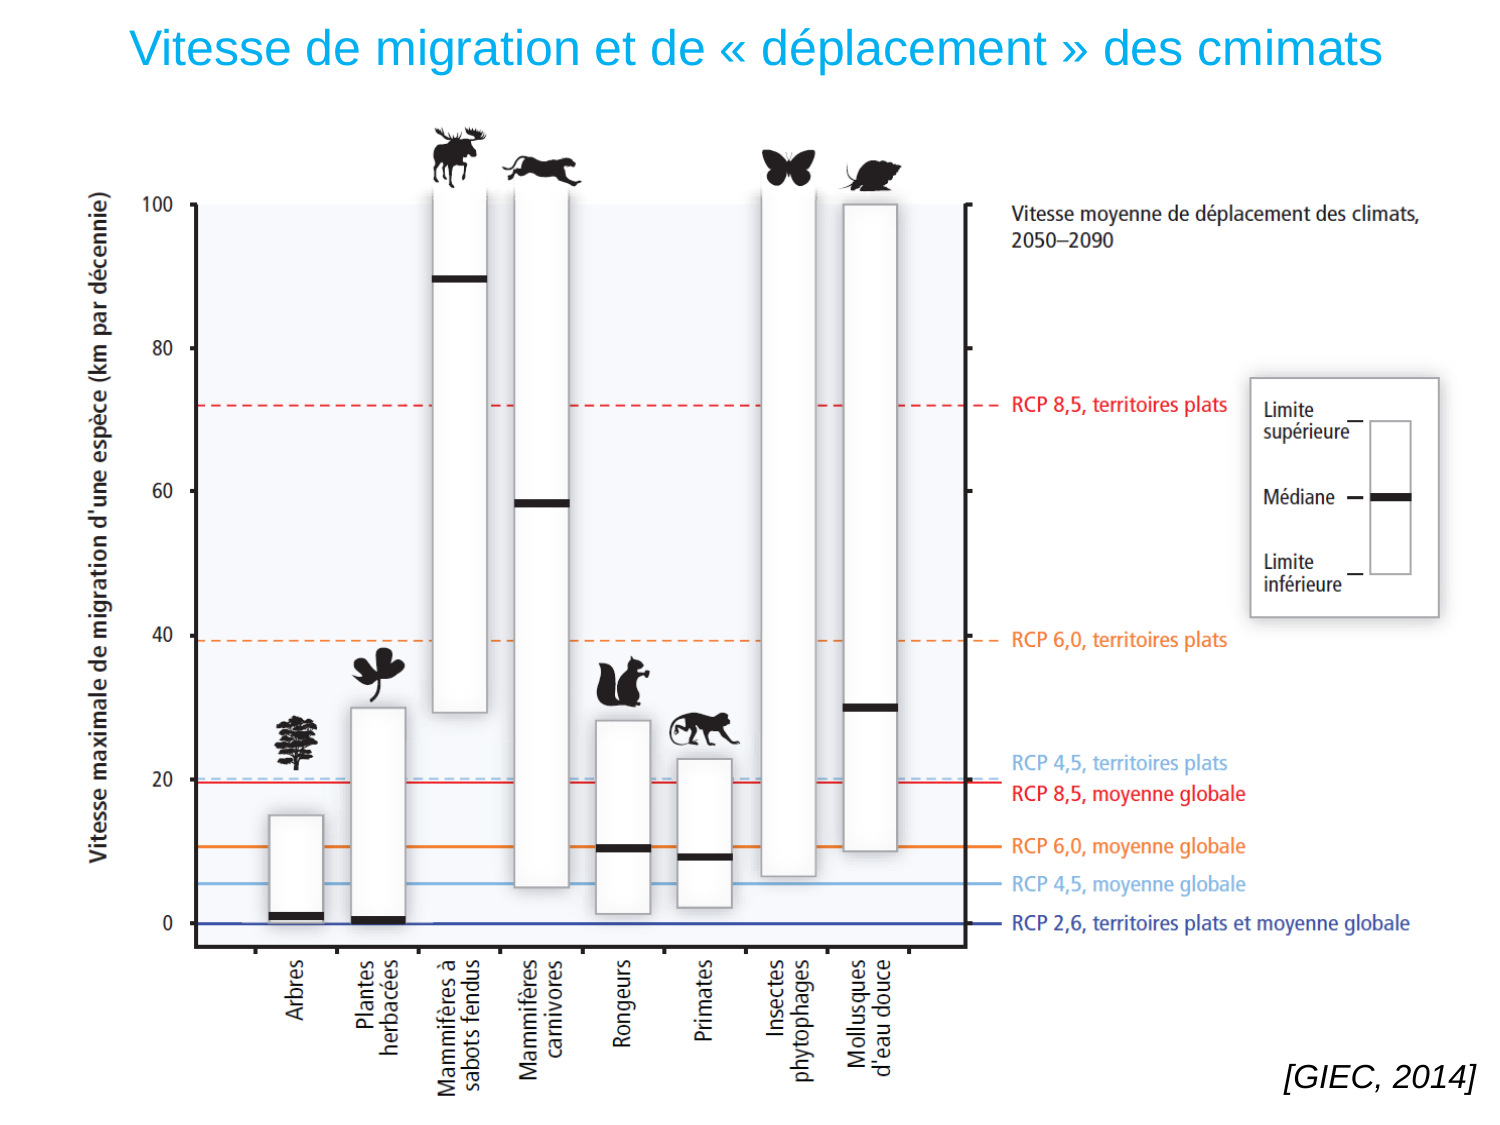

Vitesse de migration et de « déplacement » des cmimats
[GIEC, 2014]